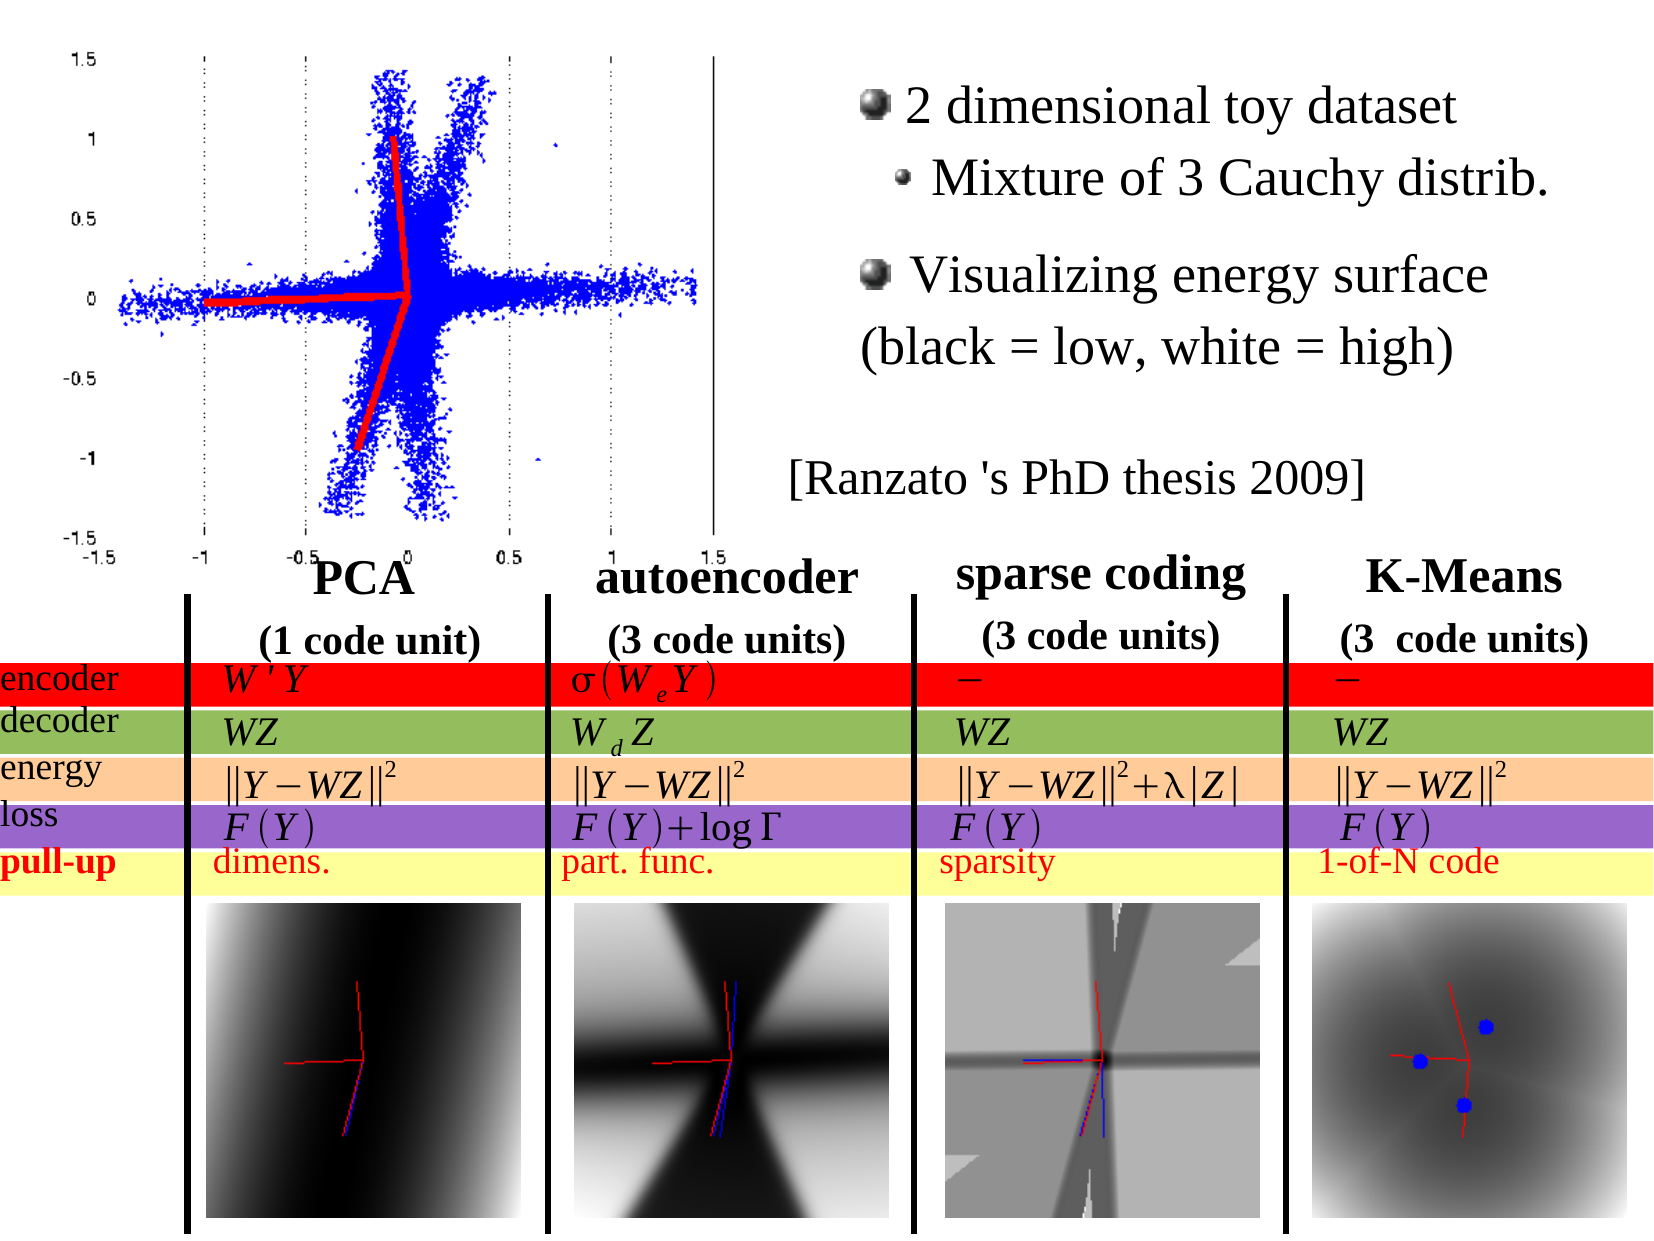

2 dimensional toy dataset
Mixture of 3 Cauchy distrib.
 Visualizing energy surface
(black = low, white = high)
[Ranzato 's PhD thesis 2009]
sparse coding
(3 code units)
K-Means
(3 code units)
autoencoder
(3 code units)
PCA
(1 code unit)
encoder
decoder
energy
loss
pull-up
dimens.
part. func.
sparsity
1-of-N code